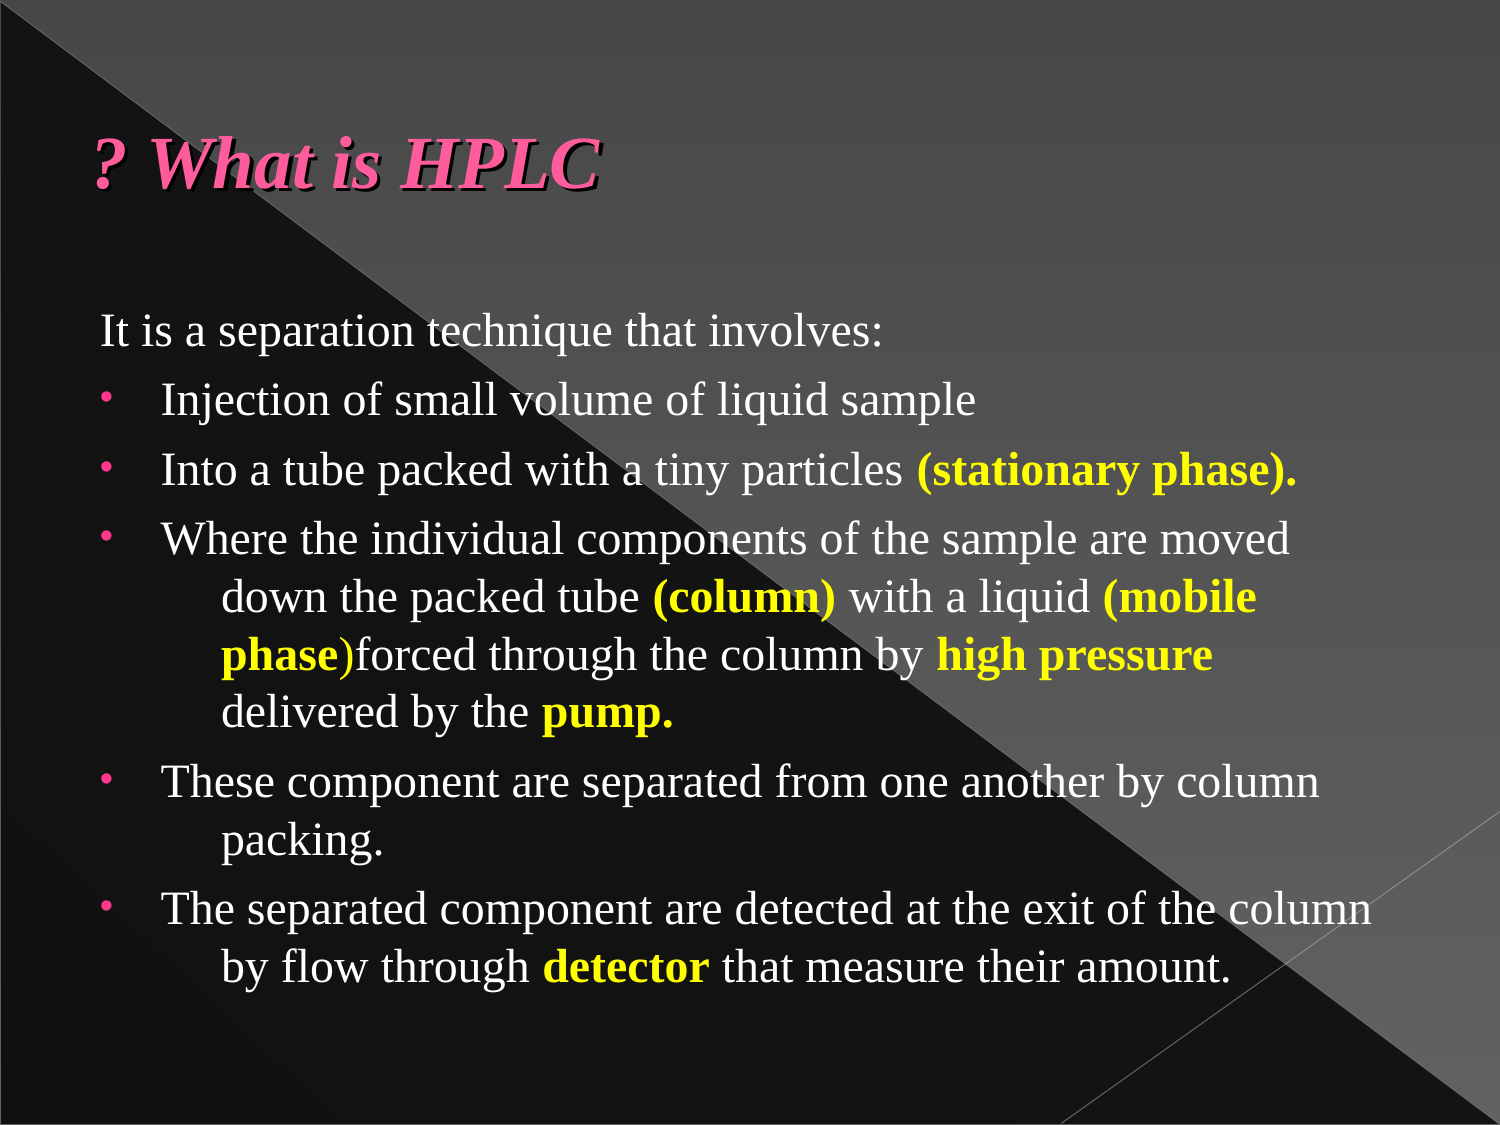

# What is HPLC ?
It is a separation technique that involves:
Injection of small volume of liquid sample
Into a tube packed with a tiny particles (stationary phase).
Where the individual components of the sample are moved down the packed tube (column) with a liquid (mobile phase)forced through the column by high pressure delivered by the pump.
These component are separated from one another by column packing.
The separated component are detected at the exit of the column by flow through detector that measure their amount.